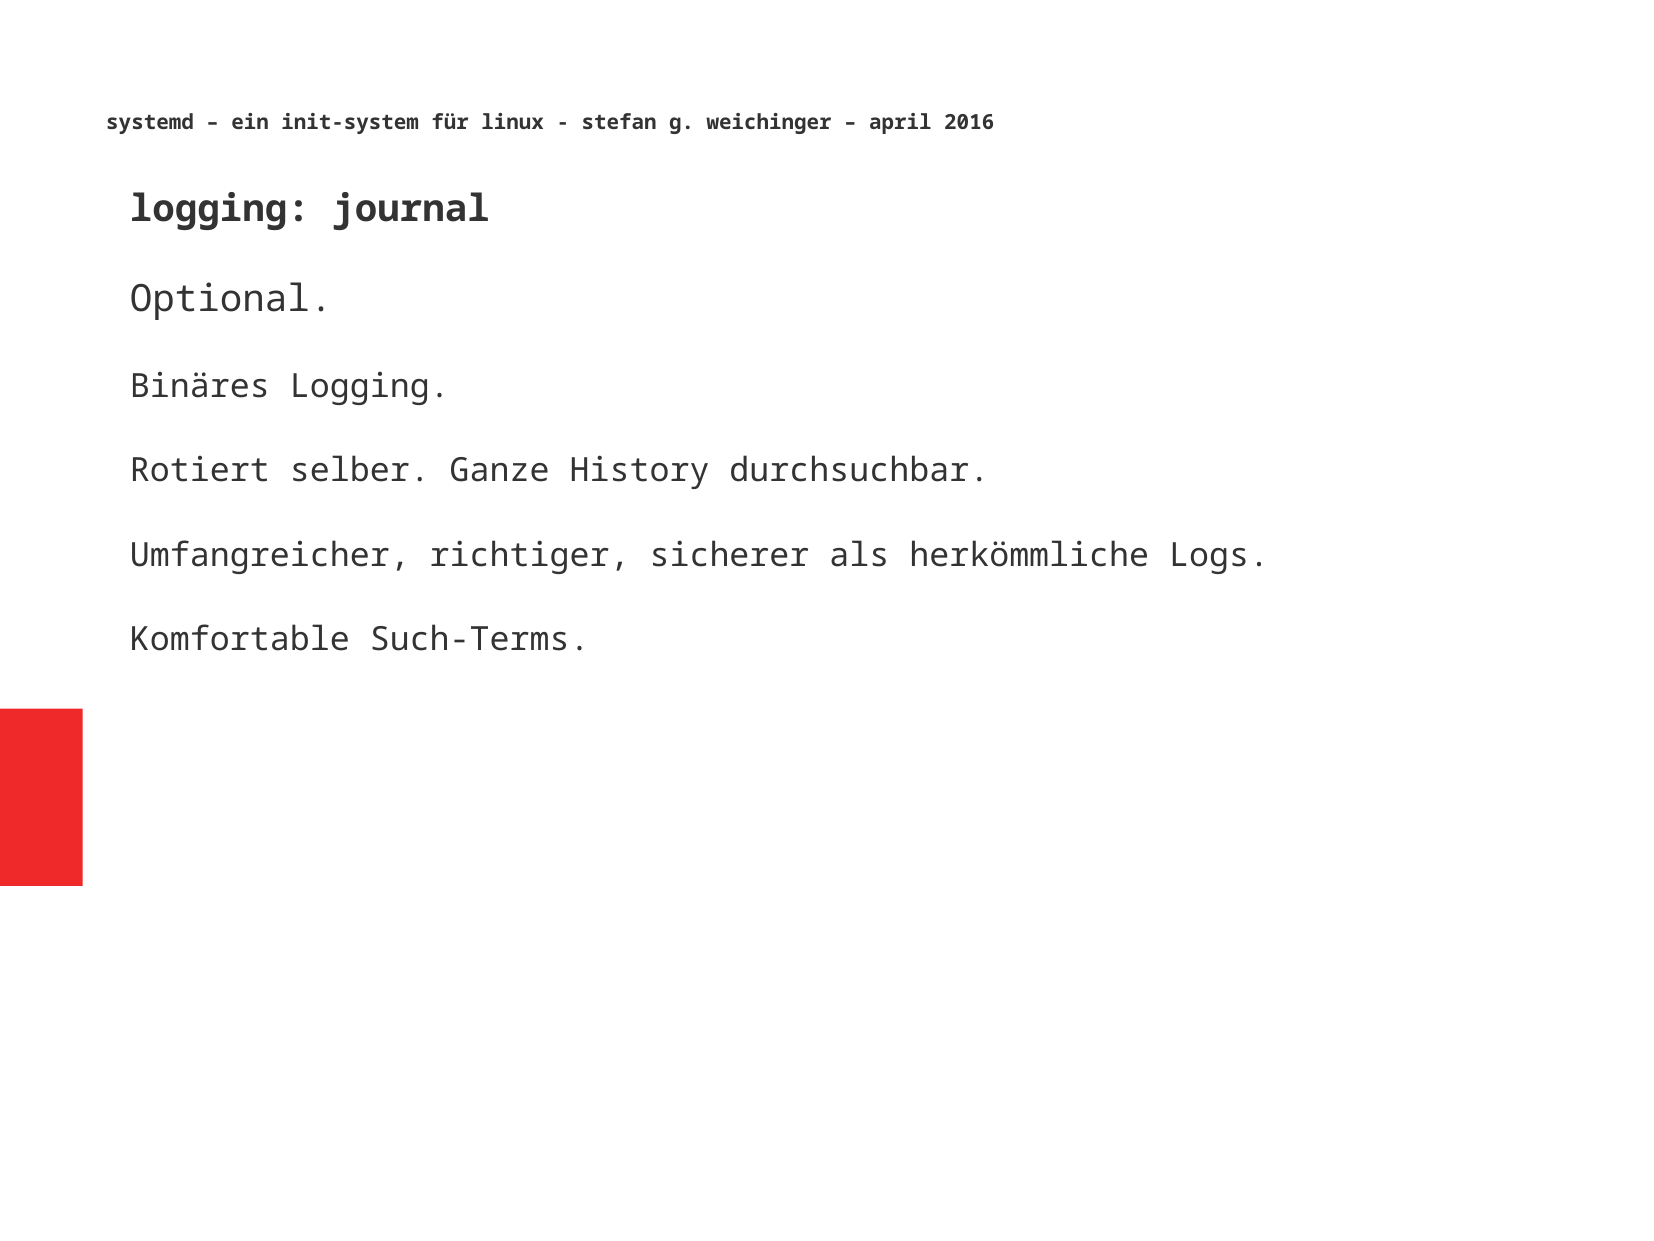

# systemd – ein init-system für linux - stefan g. weichinger – april 2016
logging: journal
Optional.
Binäres Logging.
Rotiert selber. Ganze History durchsuchbar.
Umfangreicher, richtiger, sicherer als herkömmliche Logs.
Komfortable Such-Terms.